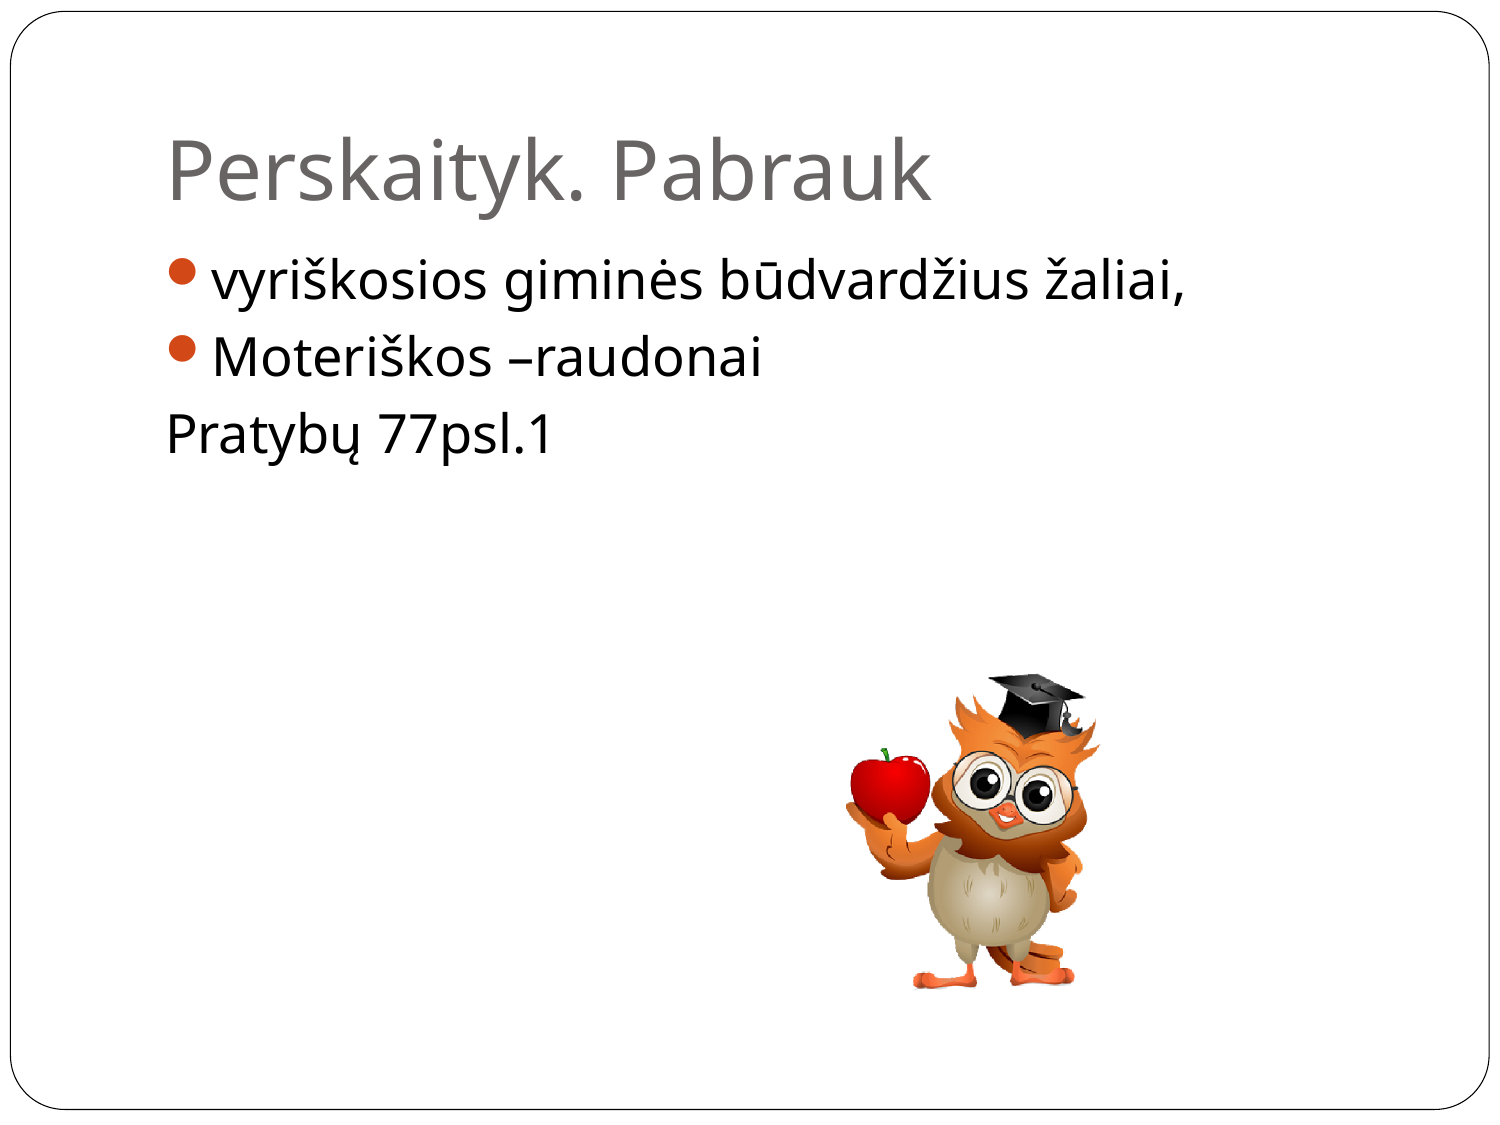

# Perskaityk. Pabrauk
vyriškosios giminės būdvardžius žaliai,
Moteriškos –raudonai
Pratybų 77psl.1